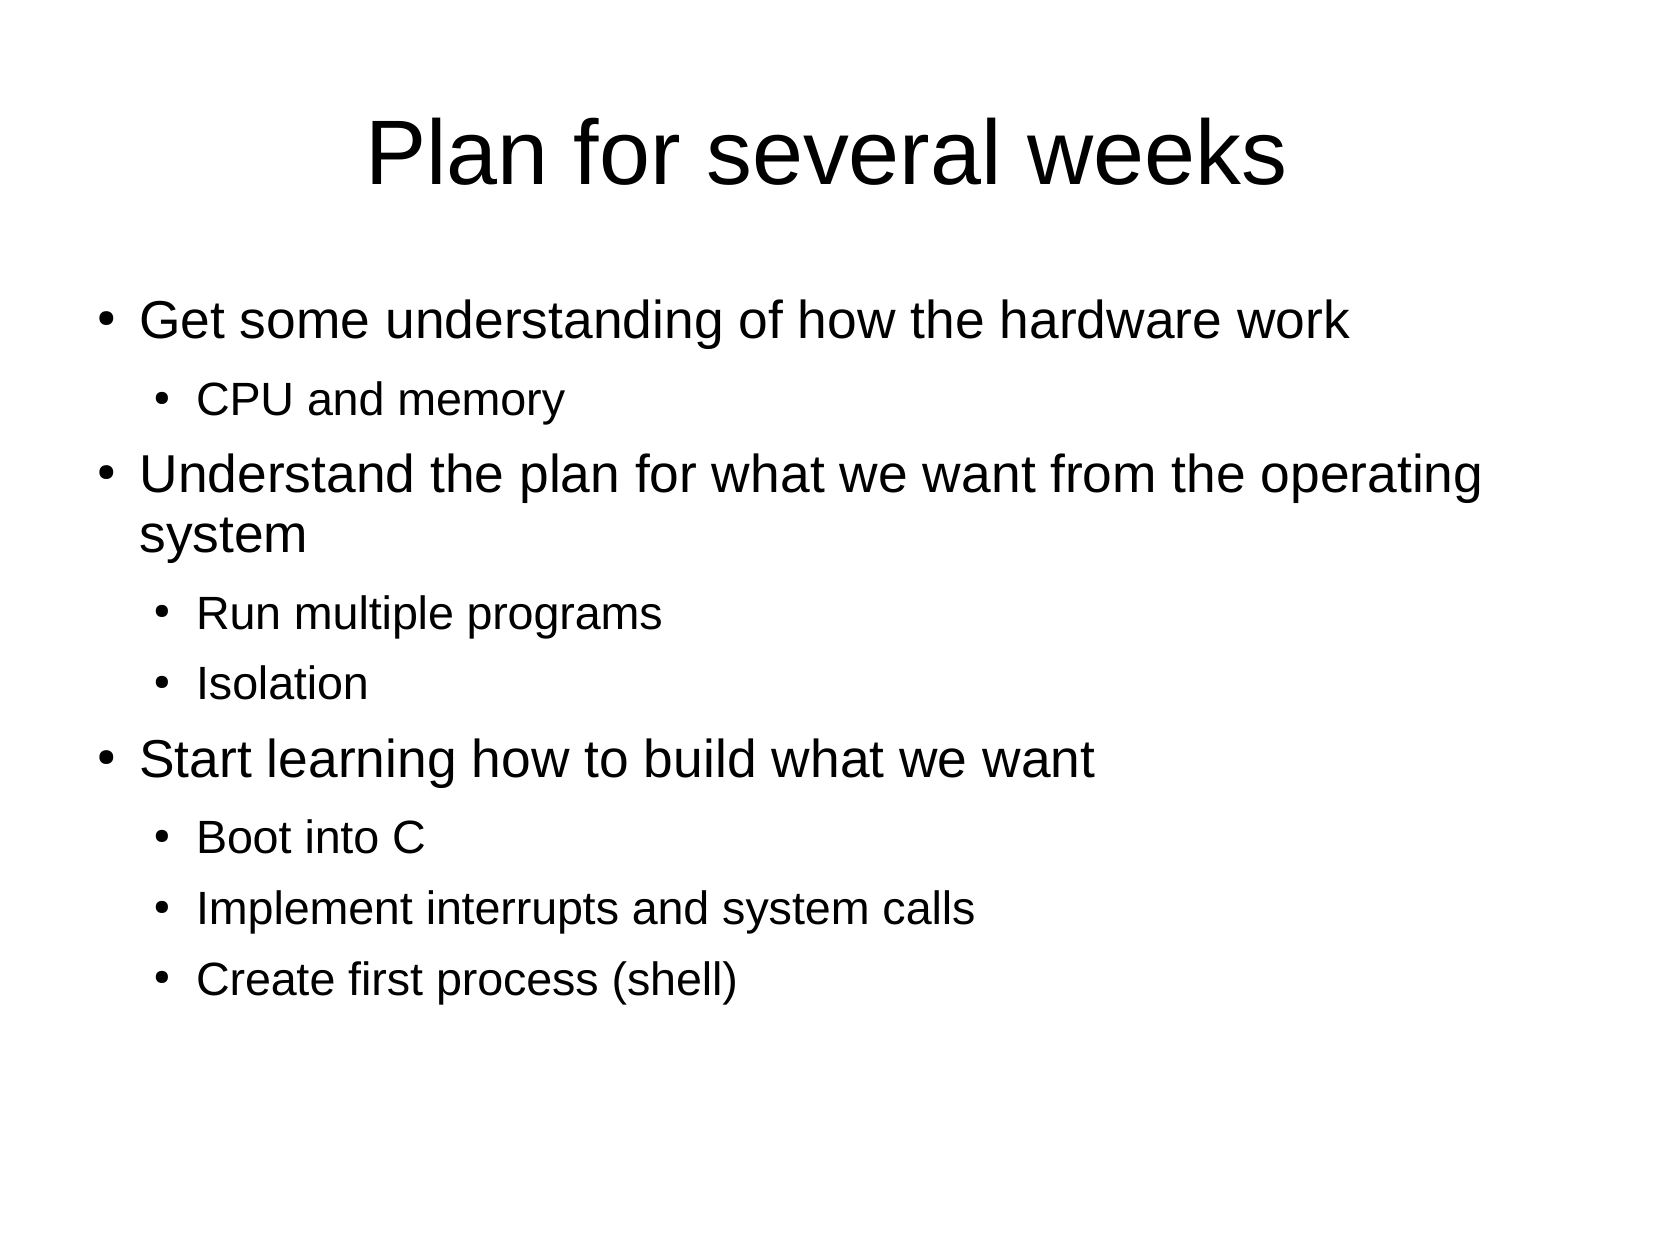

# Plan for several weeks
Get some understanding of how the hardware work
CPU and memory
Understand the plan for what we want from the operating system
Run multiple programs
Isolation
Start learning how to build what we want
Boot into C
Implement interrupts and system calls
Create first process (shell)